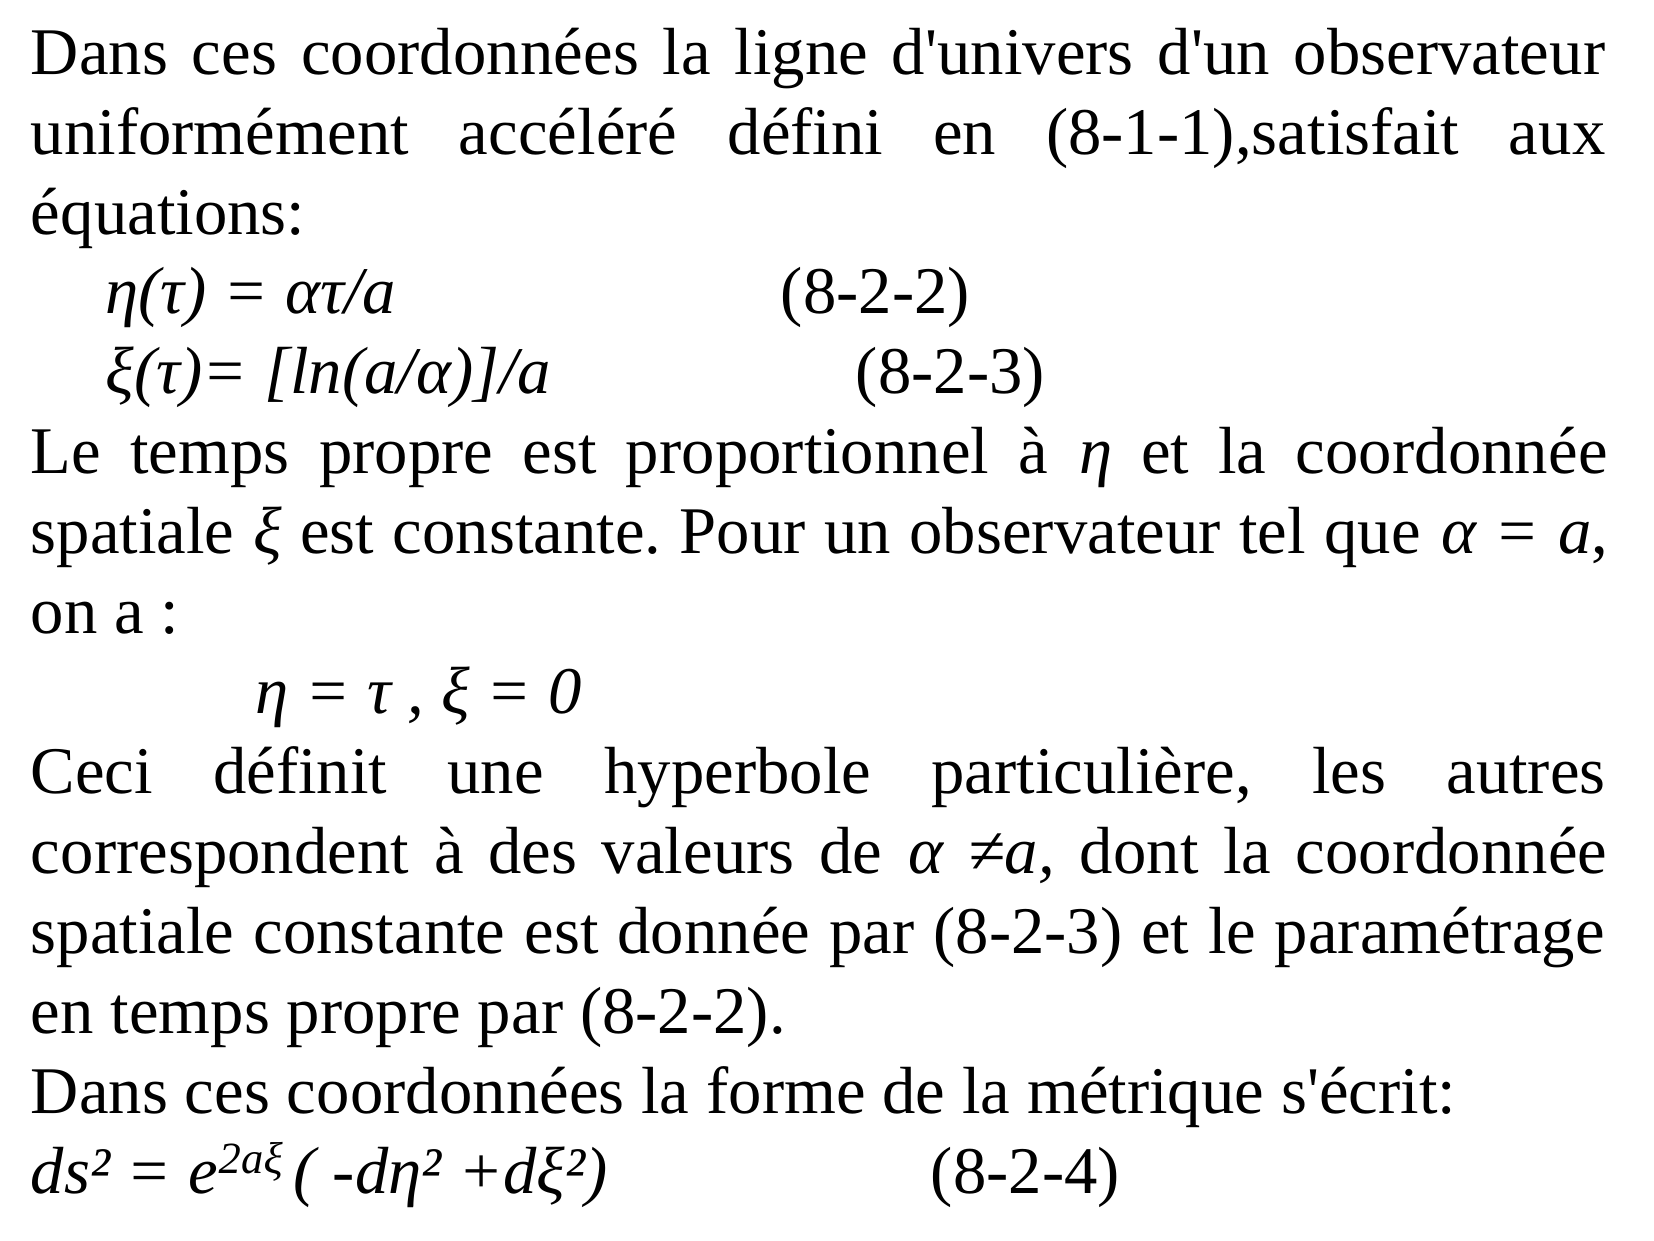

Dans ces coordonnées la ligne d'univers d'un observateur uniformément accéléré défini en (8-1-1),satisfait aux équations:
	η(τ) = ατ/a						(8-2-2)
 	ξ(τ)= [ln(a/α)]/a					(8-2-3)
Le temps propre est proportionnel à η et la coordonnée spatiale ξ est constante. Pour un observateur tel que α = a, on a :
			η = τ , ξ = 0
Ceci définit une hyperbole particulière, les autres correspondent à des valeurs de α ≠a, dont la coordonnée spatiale constante est donnée par (8-2-3) et le paramétrage en temps propre par (8-2-2).
Dans ces coordonnées la forme de la métrique s'écrit:
ds² = e2aξ ( -dη² +dξ²)					(8-2-4)